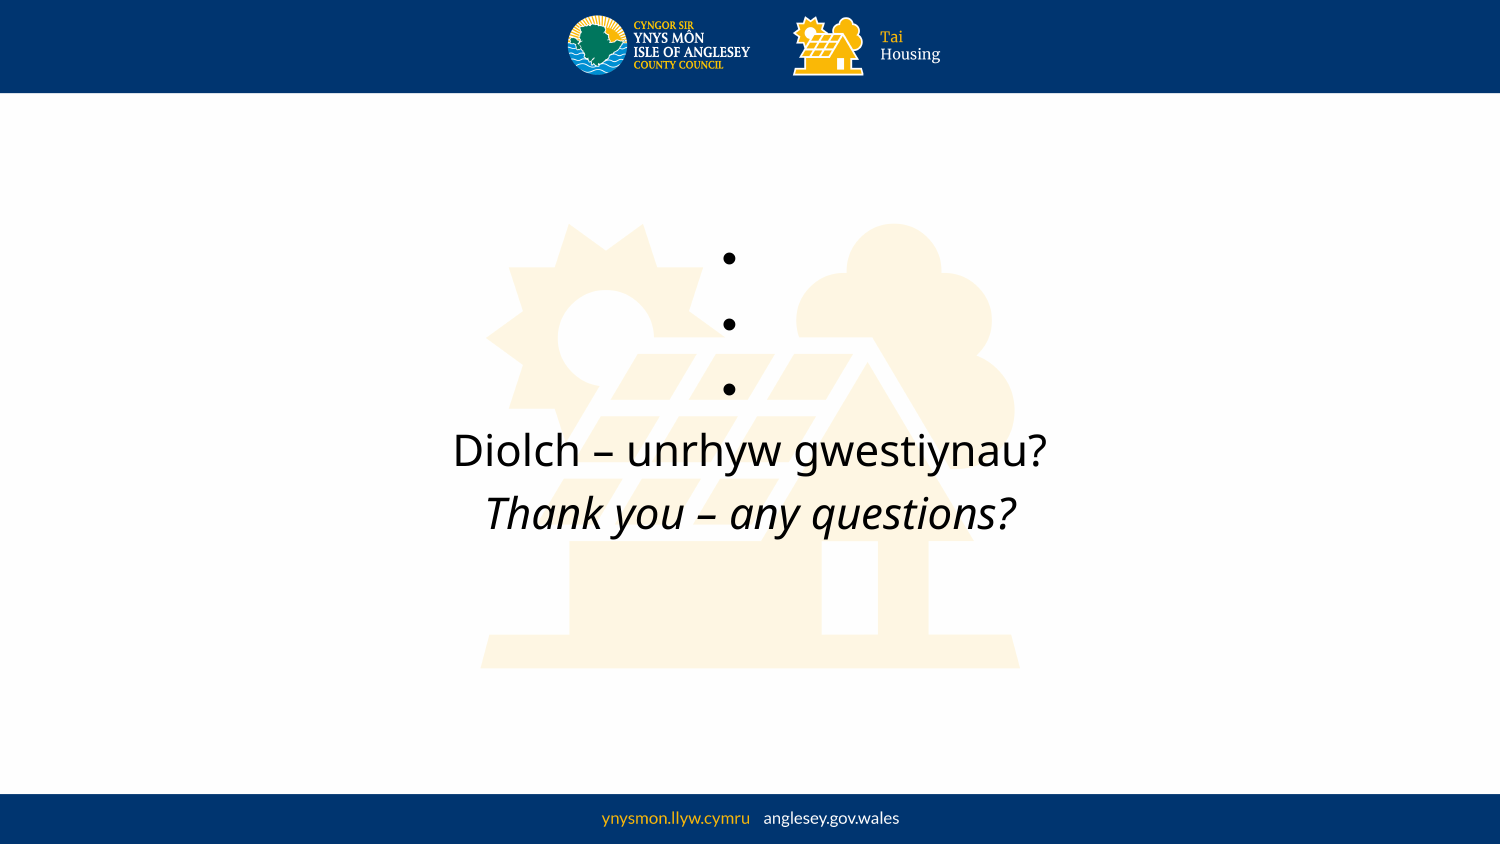

# Diolch – unrhyw gwestiynau?
Thank you – any questions?